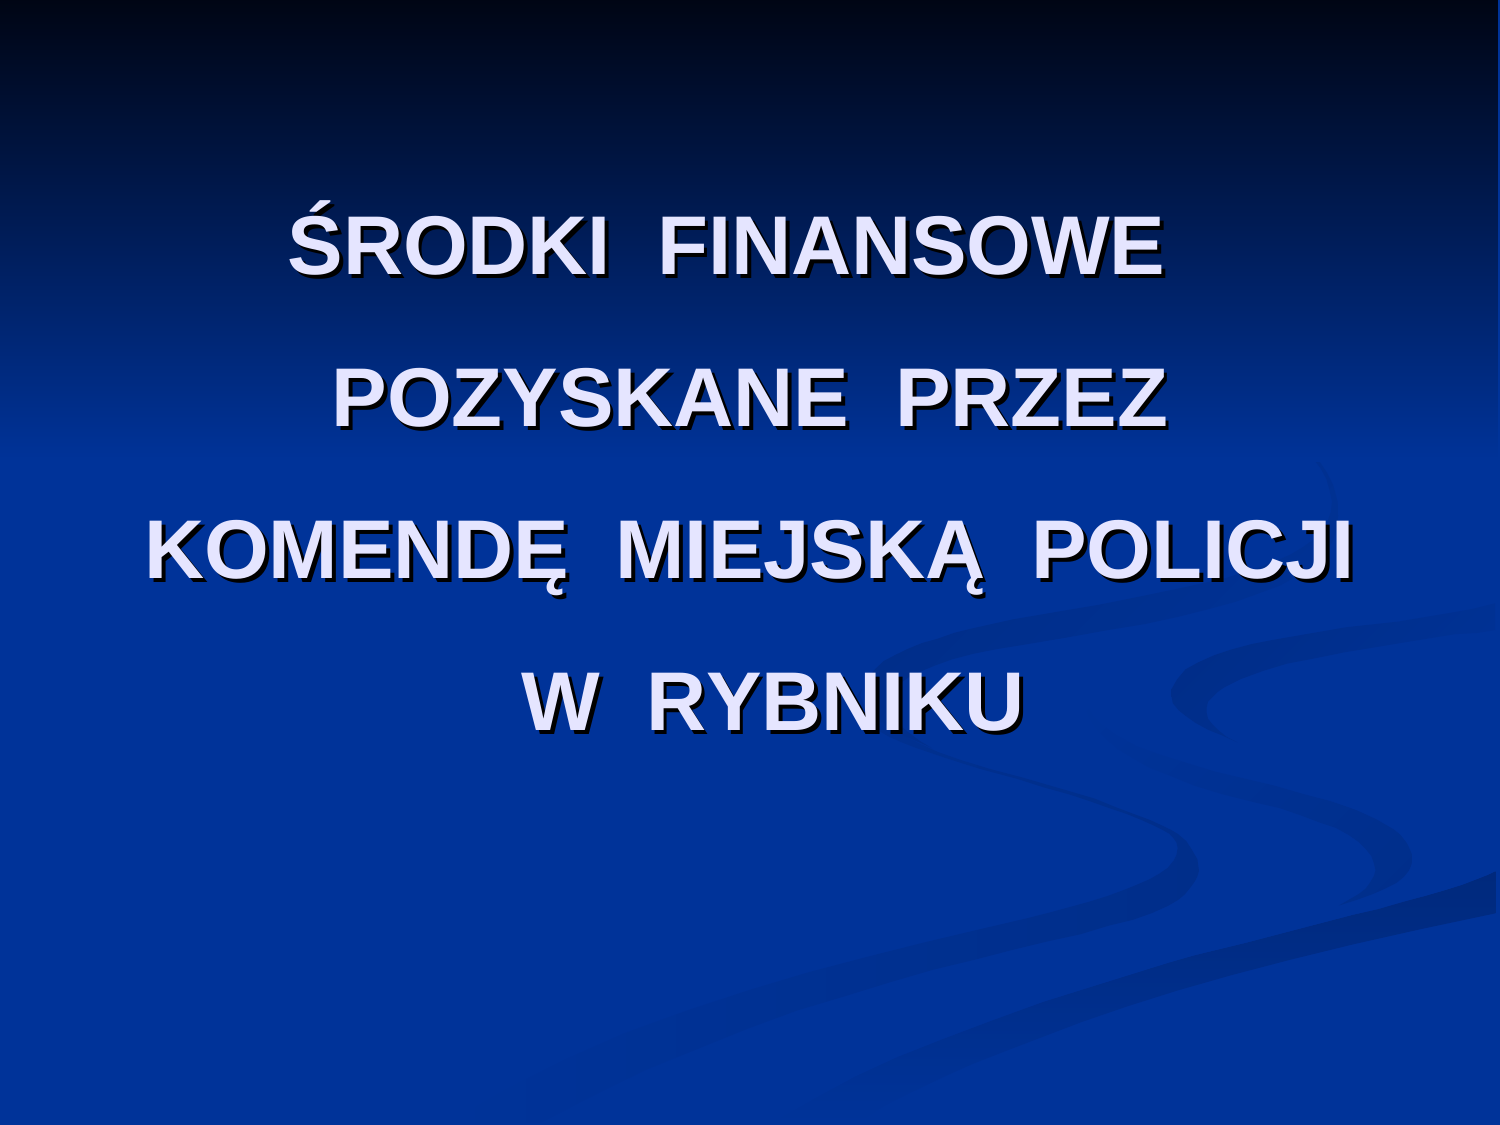

# ŚRODKI FINANSOWE POZYSKANE PRZEZ KOMENDĘ MIEJSKĄ POLICJI W RYBNIKU